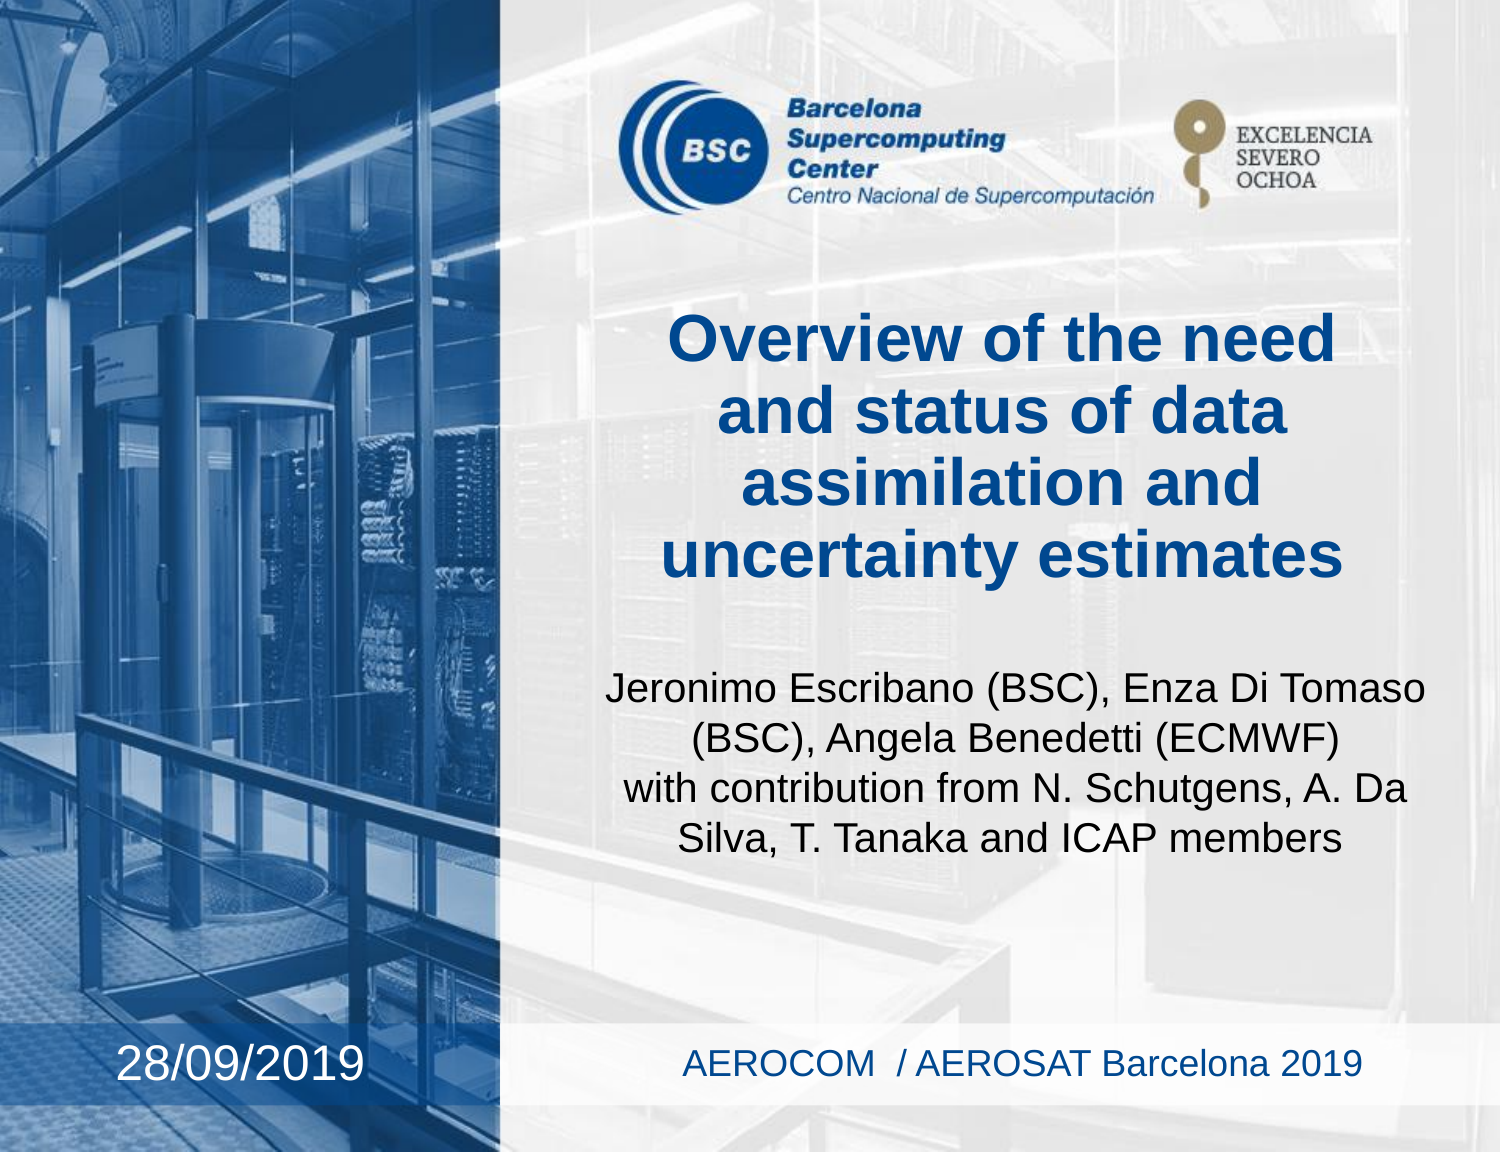

# Overview of the need and status of data assimilation and uncertainty estimates
Jeronimo Escribano (BSC), Enza Di Tomaso (BSC), Angela Benedetti (ECMWF)
with contribution from N. Schutgens, A. Da Silva, T. Tanaka and ICAP members
28/09/2019
AEROCOM / AEROSAT Barcelona 2019